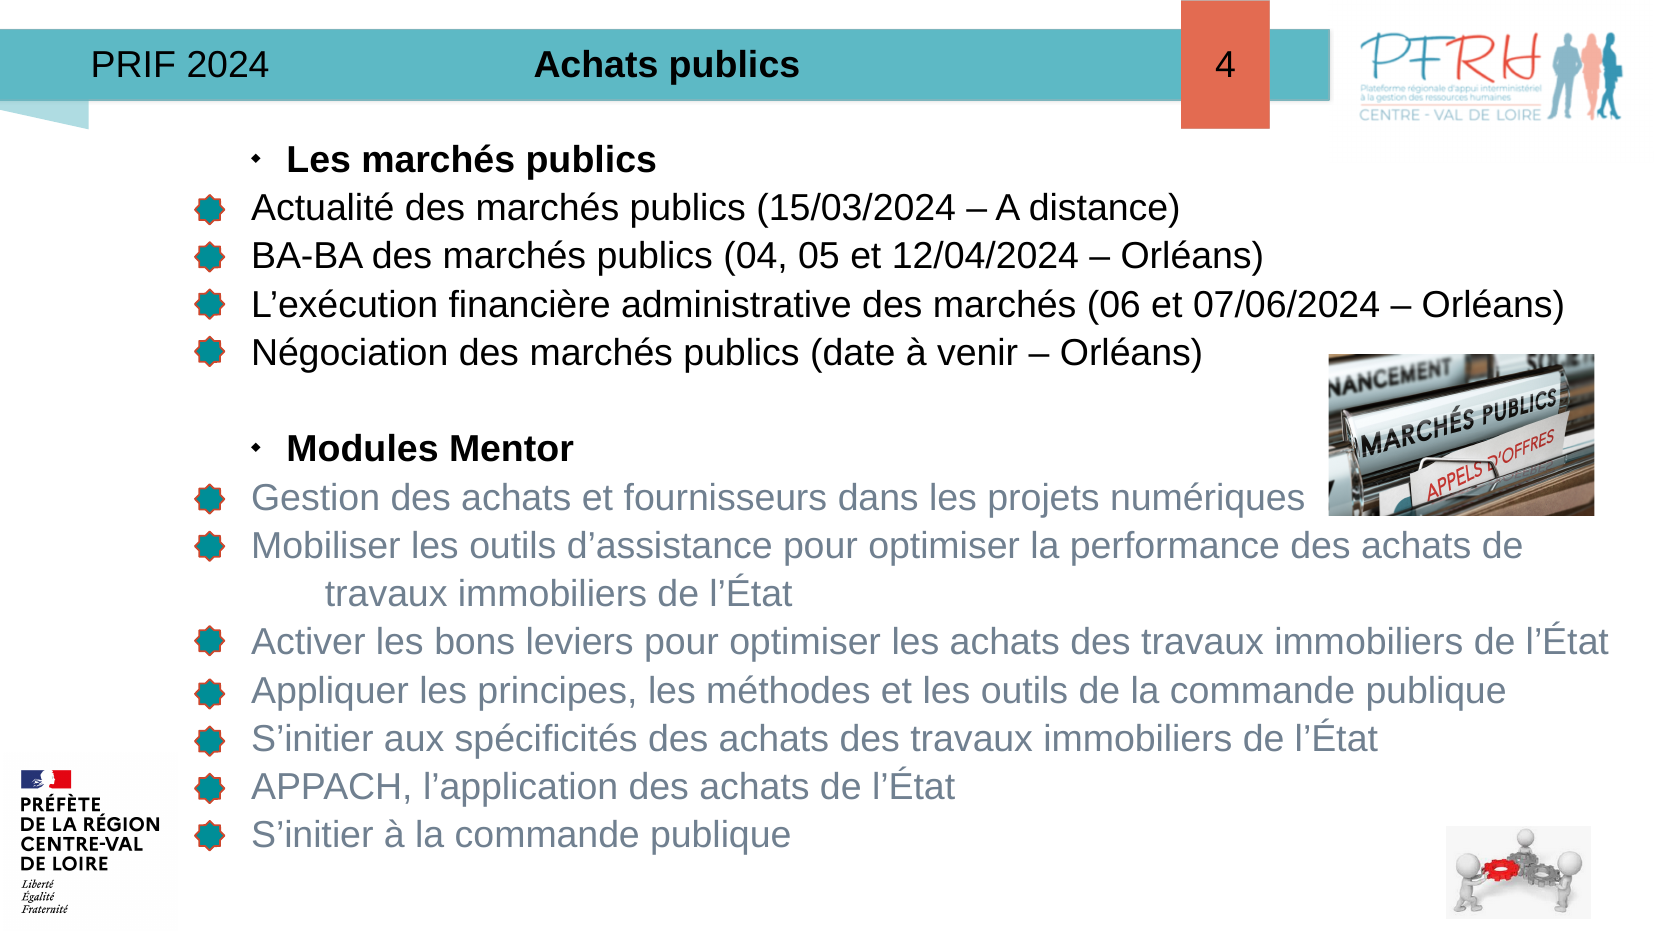

4
PRIF 2024				Achats publics
Les marchés publics
Actualité des marchés publics (15/03/2024 – A distance)
BA-BA des marchés publics (04, 05 et 12/04/2024 – Orléans)
L’exécution financière administrative des marchés (06 et 07/06/2024 – Orléans)
Négociation des marchés publics (date à venir – Orléans)
Modules Mentor
Gestion des achats et fournisseurs dans les projets numériques
Mobiliser les outils d’assistance pour optimiser la performance des achats de
	travaux immobiliers de l’État
Activer les bons leviers pour optimiser les achats des travaux immobiliers de l’État
Appliquer les principes, les méthodes et les outils de la commande publique
S’initier aux spécificités des achats des travaux immobiliers de l’État
APPACH, l’application des achats de l’État
S’initier à la commande publique